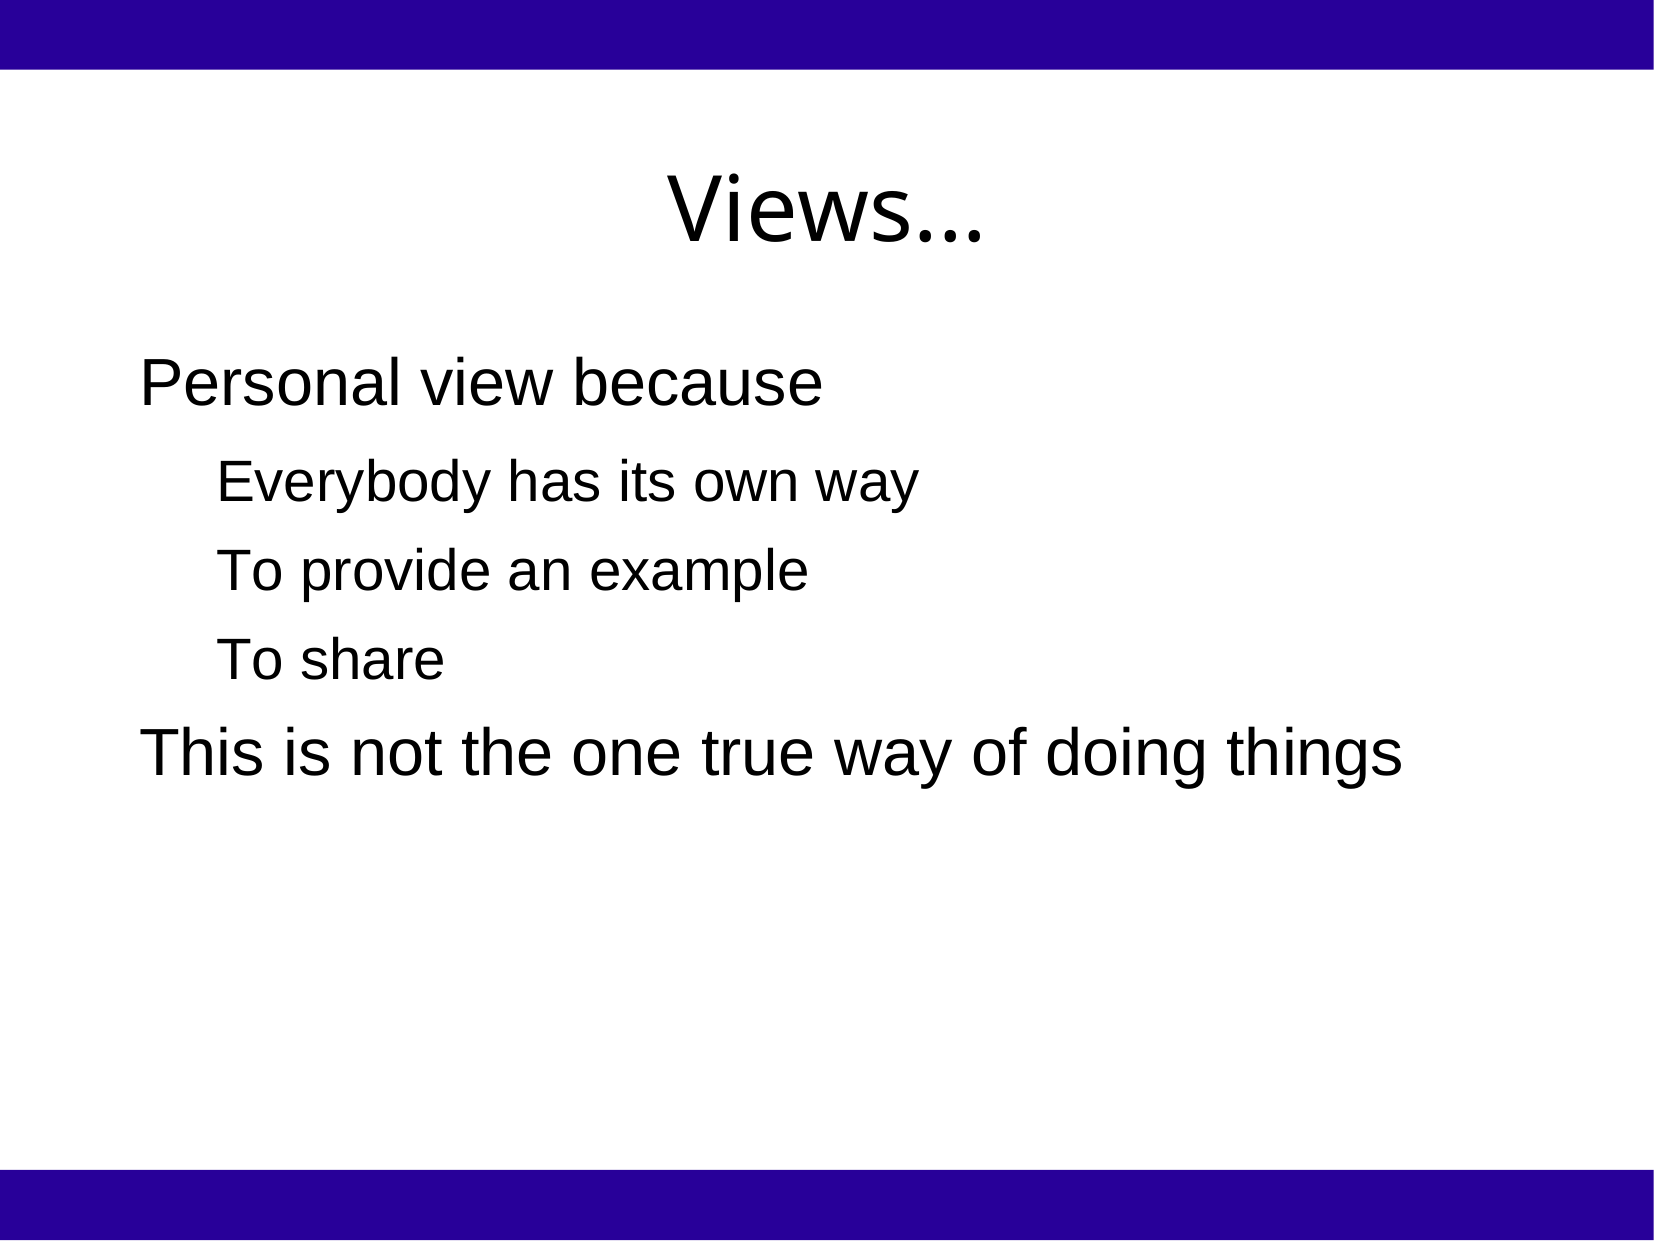

# Views...
Personal view because
Everybody has its own way
To provide an example
To share
This is not the one true way of doing things